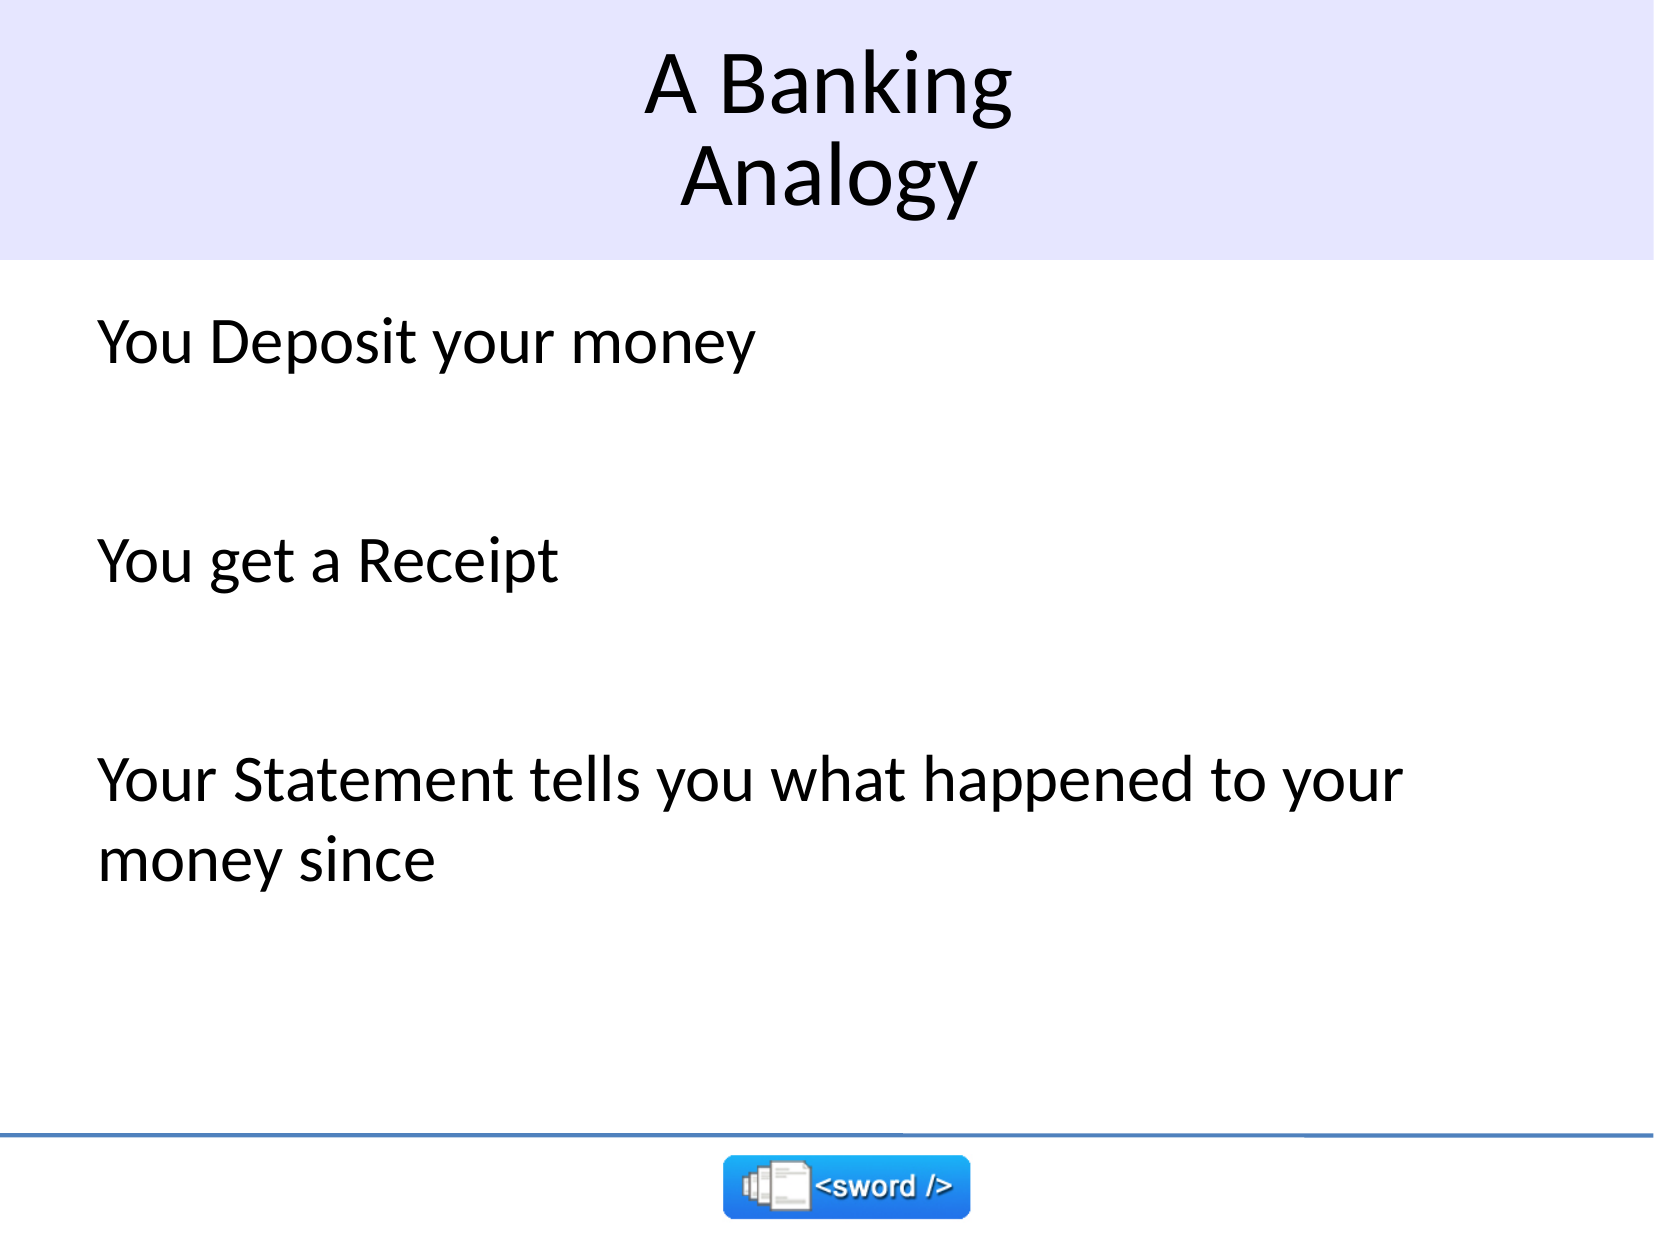

A Banking Analogy
# You Deposit your money
You get a Receipt
Your Statement tells you what happened to your money since